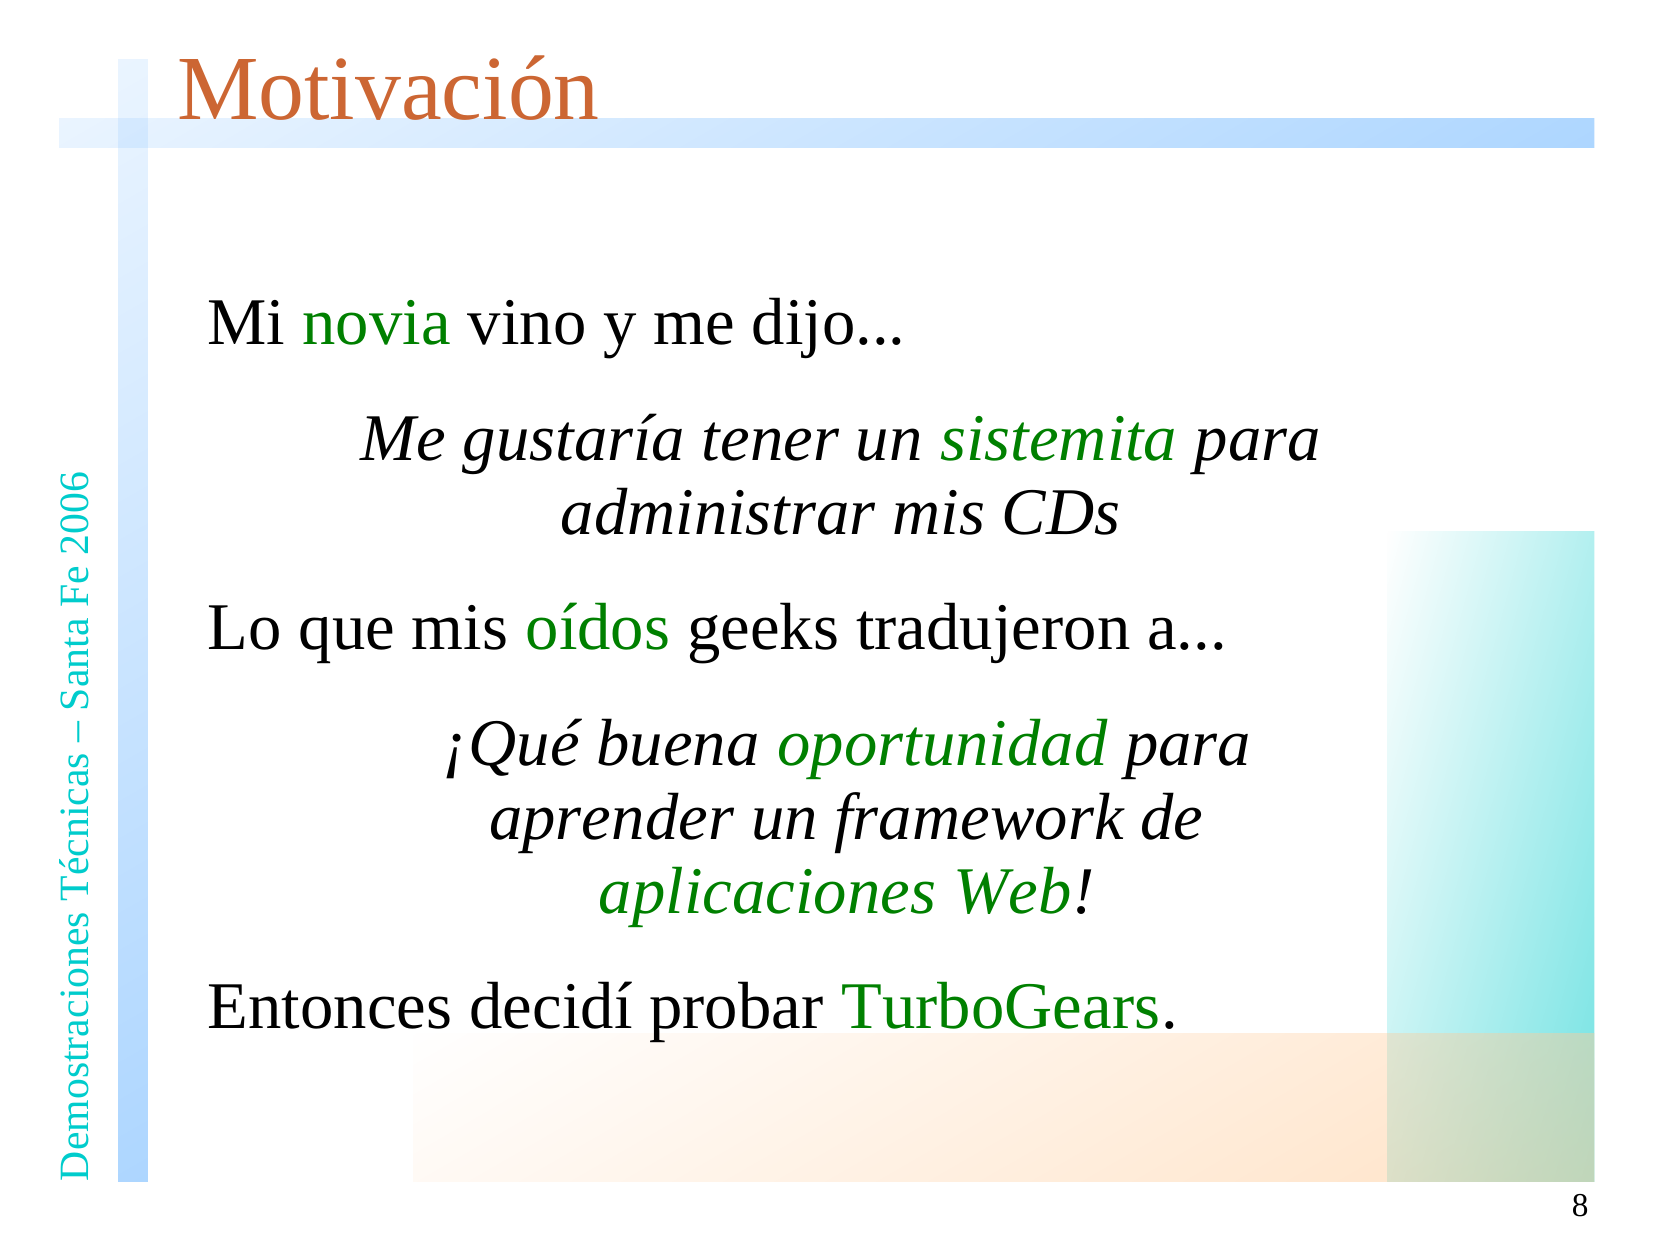

# Motivación
Mi novia vino y me dijo...
Me gustaría tener un sistemita para administrar mis CDs
Lo que mis oídos geeks tradujeron a...
¡Qué buena oportunidad para aprender un framework de aplicaciones Web!
Entonces decidí probar TurboGears.